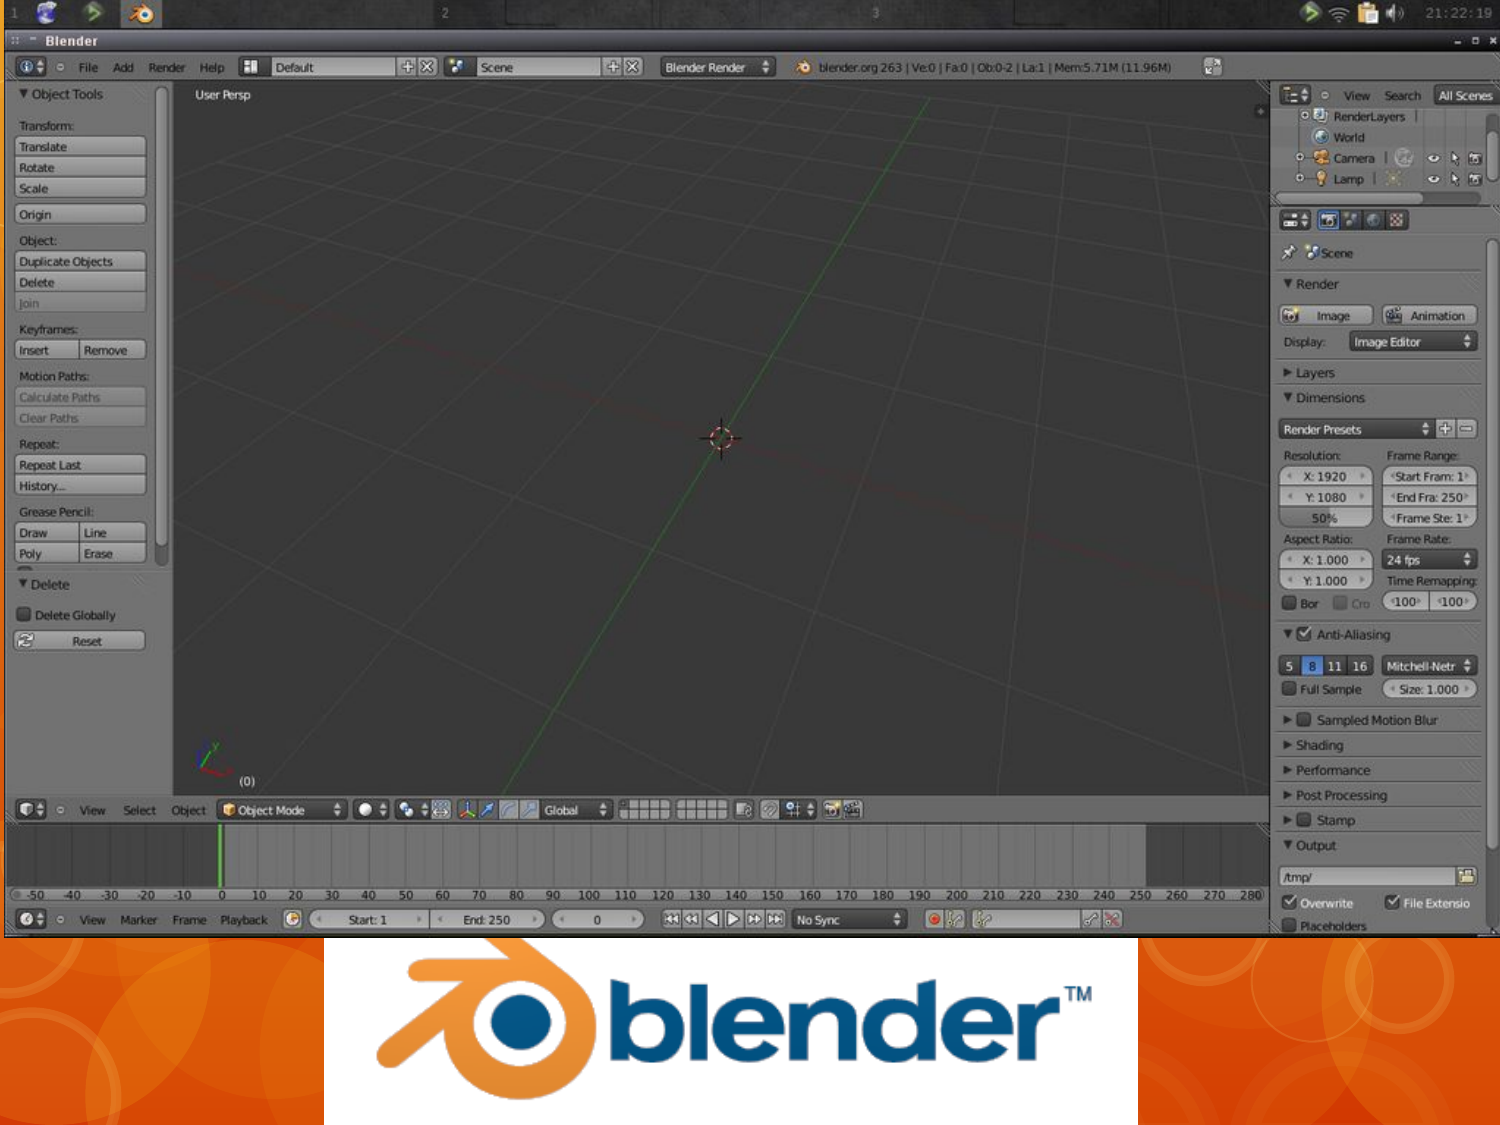

# Blender for Dummies
The 3D Cursor
The 3D cursor is exactly what it sounds like, it's a cursor in the 3D view. By default it starts in the origin, but you can move it by left clicking.
If you add an object, such as a cube or sphere, it will appear where the 3D cursor is.